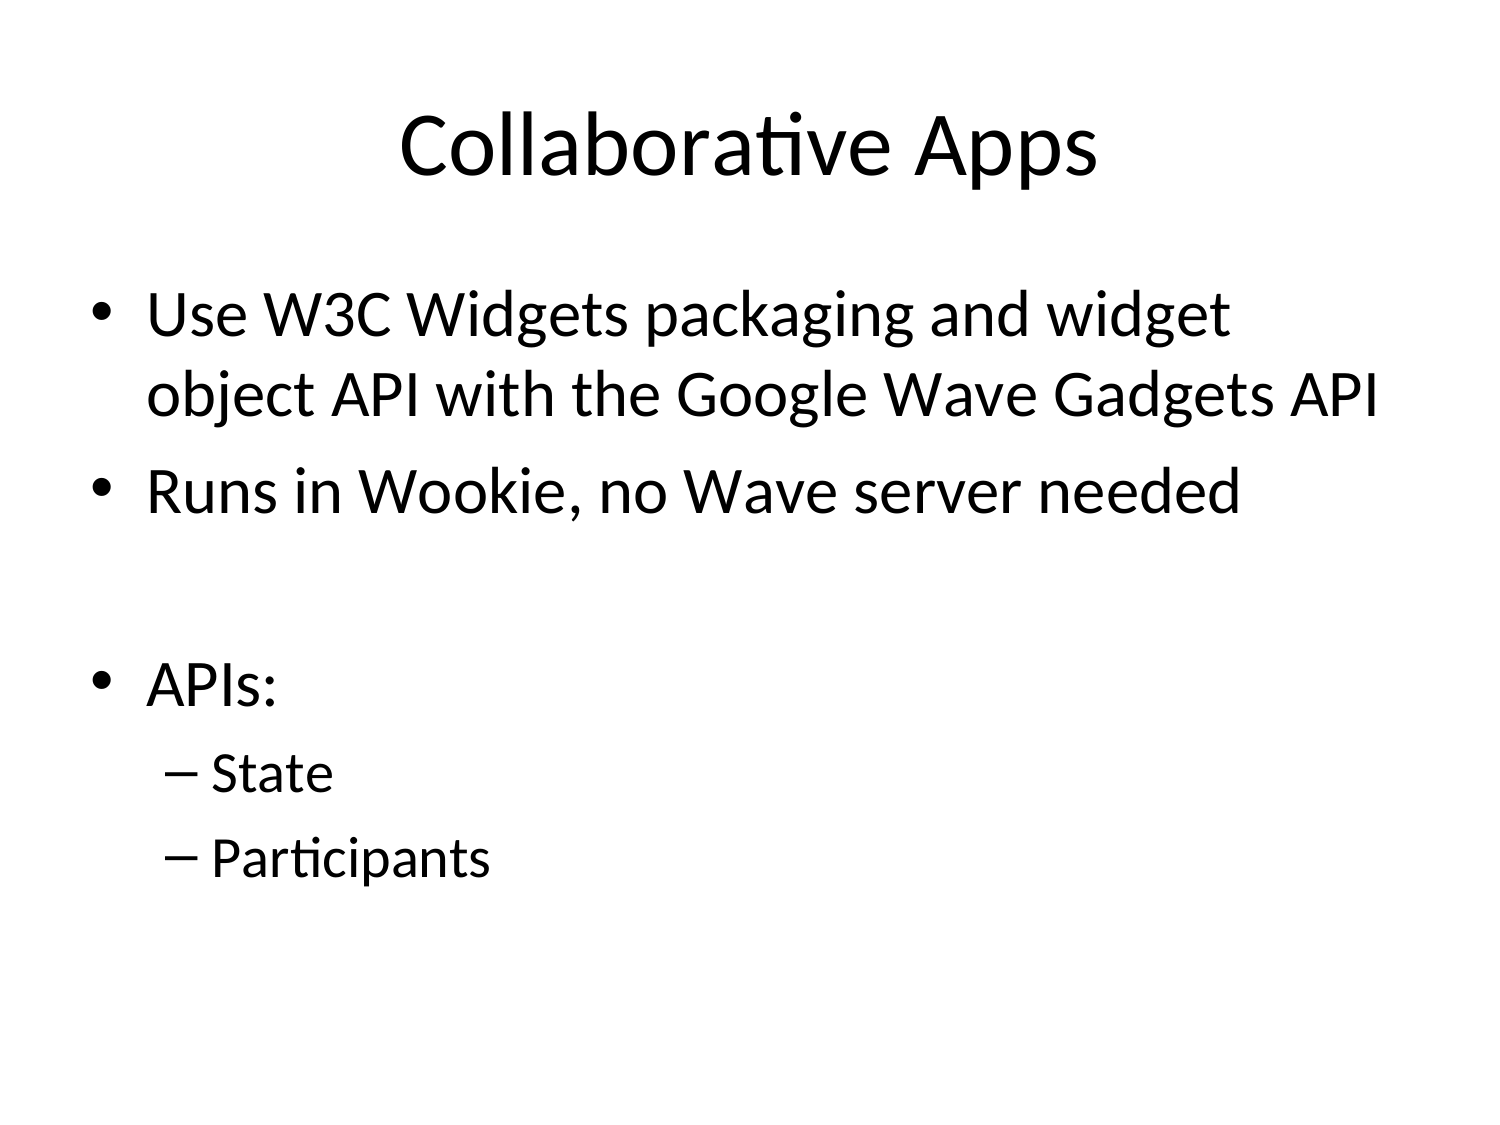

# Collaborative Apps
Use W3C Widgets packaging and widget object API with the Google Wave Gadgets API
Runs in Wookie, no Wave server needed
APIs:
State
Participants